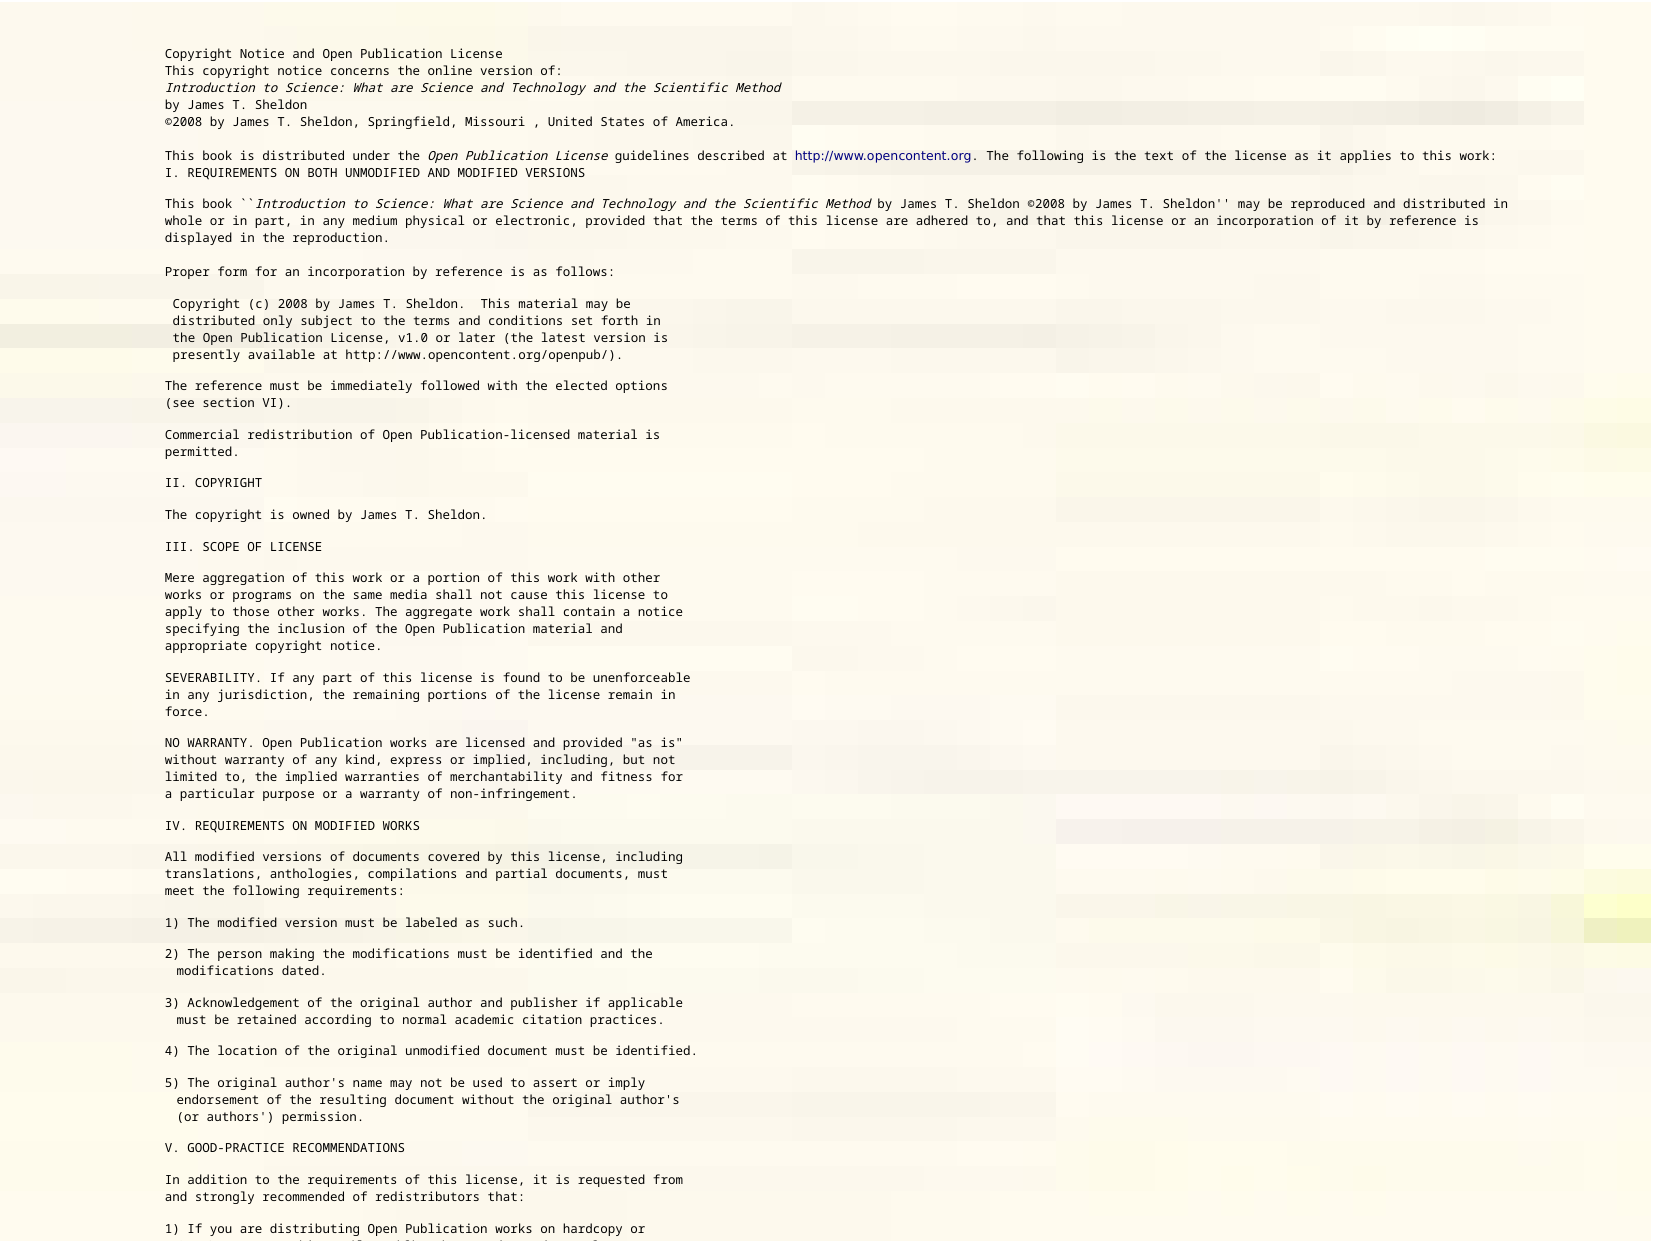

Copyright Notice and Open Publication License
This copyright notice concerns the online version of:
Introduction to Science: What are Science and Technology and the Scientific Method
by James T. Sheldon
©2008 by James T. Sheldon, Springfield, Missouri , United States of America.
This book is distributed under the Open Publication License guidelines described at http://www.opencontent.org. The following is the text of the license as it applies to this work:
I. REQUIREMENTS ON BOTH UNMODIFIED AND MODIFIED VERSIONS
This book ``Introduction to Science: What are Science and Technology and the Scientific Method by James T. Sheldon ©2008 by James T. Sheldon'' may be reproduced and distributed in whole or in part, in any medium physical or electronic, provided that the terms of this license are adhered to, and that this license or an incorporation of it by reference is displayed in the reproduction.
Proper form for an incorporation by reference is as follows:
 Copyright (c) 2008 by James T. Sheldon. This material may be
 distributed only subject to the terms and conditions set forth in
 the Open Publication License, v1.0 or later (the latest version is
 presently available at http://www.opencontent.org/openpub/).
The reference must be immediately followed with the elected options
(see section VI).
Commercial redistribution of Open Publication-licensed material is
permitted.
II. COPYRIGHT
The copyright is owned by James T. Sheldon.
III. SCOPE OF LICENSE
Mere aggregation of this work or a portion of this work with other
works or programs on the same media shall not cause this license to
apply to those other works. The aggregate work shall contain a notice
specifying the inclusion of the Open Publication material and
appropriate copyright notice.
SEVERABILITY. If any part of this license is found to be unenforceable
in any jurisdiction, the remaining portions of the license remain in
force.
NO WARRANTY. Open Publication works are licensed and provided "as is"
without warranty of any kind, express or implied, including, but not
limited to, the implied warranties of merchantability and fitness for
a particular purpose or a warranty of non-infringement.
IV. REQUIREMENTS ON MODIFIED WORKS
All modified versions of documents covered by this license, including
translations, anthologies, compilations and partial documents, must
meet the following requirements:
1) The modified version must be labeled as such.
2) The person making the modifications must be identified and the
 modifications dated.
3) Acknowledgement of the original author and publisher if applicable
 must be retained according to normal academic citation practices.
4) The location of the original unmodified document must be identified.
5) The original author's name may not be used to assert or imply
 endorsement of the resulting document without the original author's
 (or authors') permission.
V. GOOD-PRACTICE RECOMMENDATIONS
In addition to the requirements of this license, it is requested from
and strongly recommended of redistributors that:
1) If you are distributing Open Publication works on hardcopy or
 CD-ROM, you provide email notification to the authors of your
 intent to redistribute at least thirty days before your manuscript
 or media freeze, to give the authors time to provide updated
 documents. This notification should describe modifications, if any,
 made to the document.
2) All substantive modifications (including deletions) be either
 clearly marked up in the document or else described in an
 attachment to the document.
Finally, while it is not mandatory under this license, it is
considered good form to offer a free copy of any hardcopy and CD-ROM
expression of an Open Publication-licensed work to its author.
VI. ELECTED OPTIONS
1) Distribution of substantively modified versions of this document is
 prohibited without the explicit permission of the copyright holder.
2) Distribution of the work or derivative of the work in any standard
 (paper) book form is prohibited unless prior permission is obtained
 from the copyright holder. Other forms of distribution including
 CD-ROM, electronic, and magnetic media are permitted.